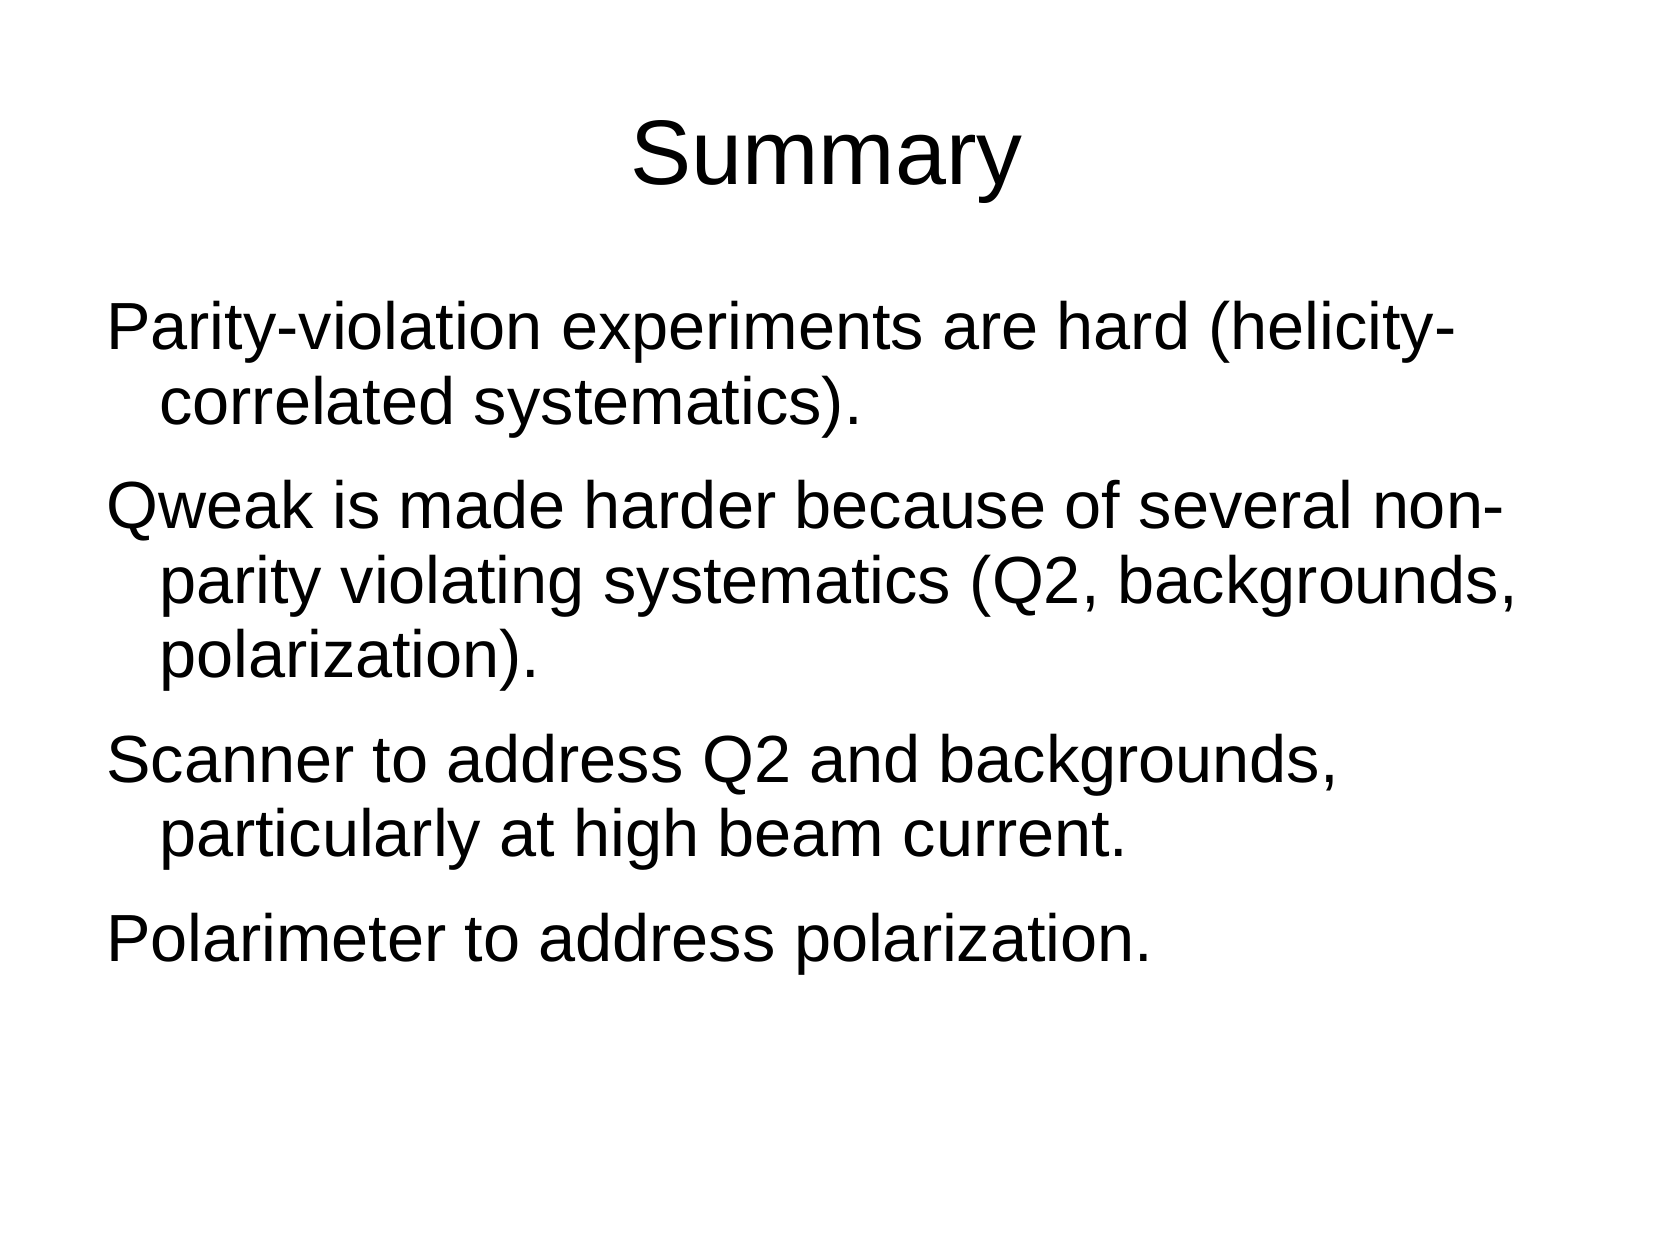

# Summary
Parity-violation experiments are hard (helicity-correlated systematics).
Qweak is made harder because of several non-parity violating systematics (Q2, backgrounds, polarization).
Scanner to address Q2 and backgrounds, particularly at high beam current.
Polarimeter to address polarization.